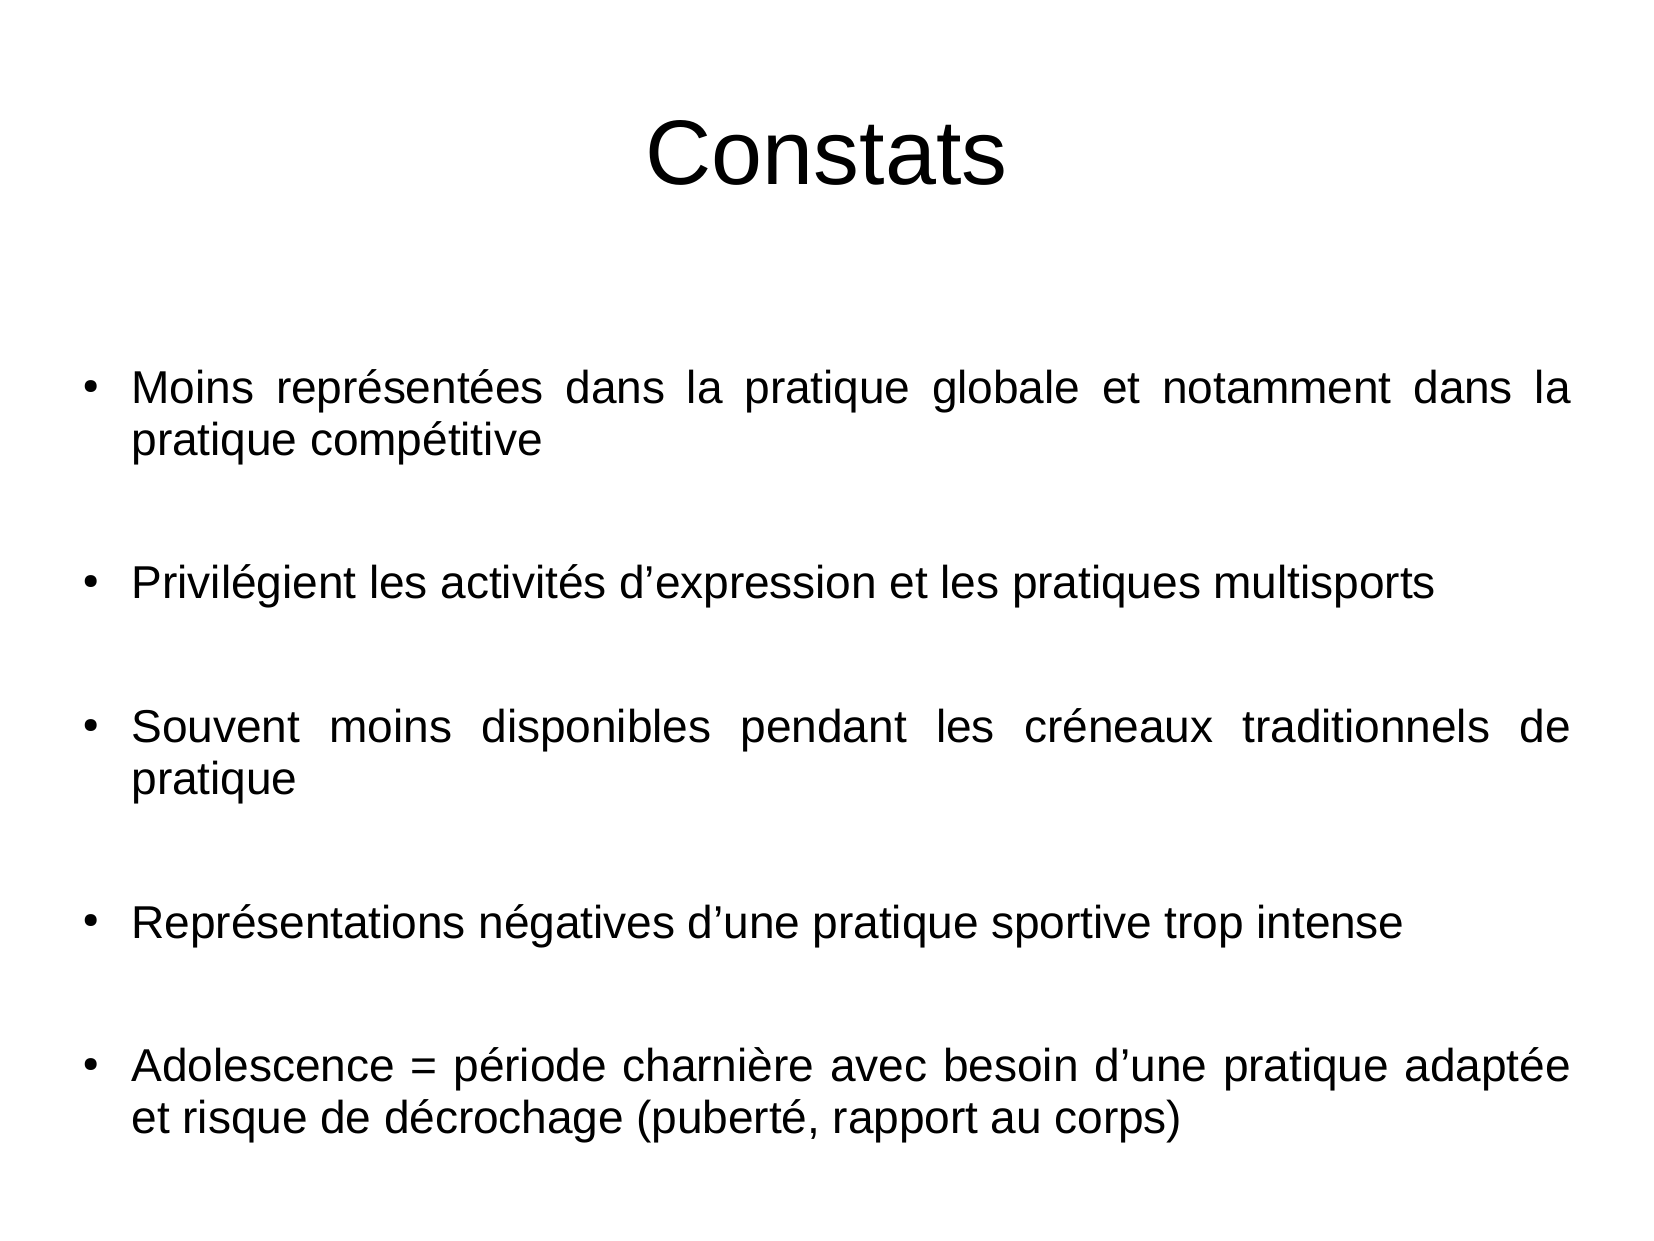

# Constats
Moins représentées dans la pratique globale et notamment dans la pratique compétitive
Privilégient les activités d’expression et les pratiques multisports
Souvent moins disponibles pendant les créneaux traditionnels de pratique
Représentations négatives d’une pratique sportive trop intense
Adolescence = période charnière avec besoin d’une pratique adaptée et risque de décrochage (puberté, rapport au corps)